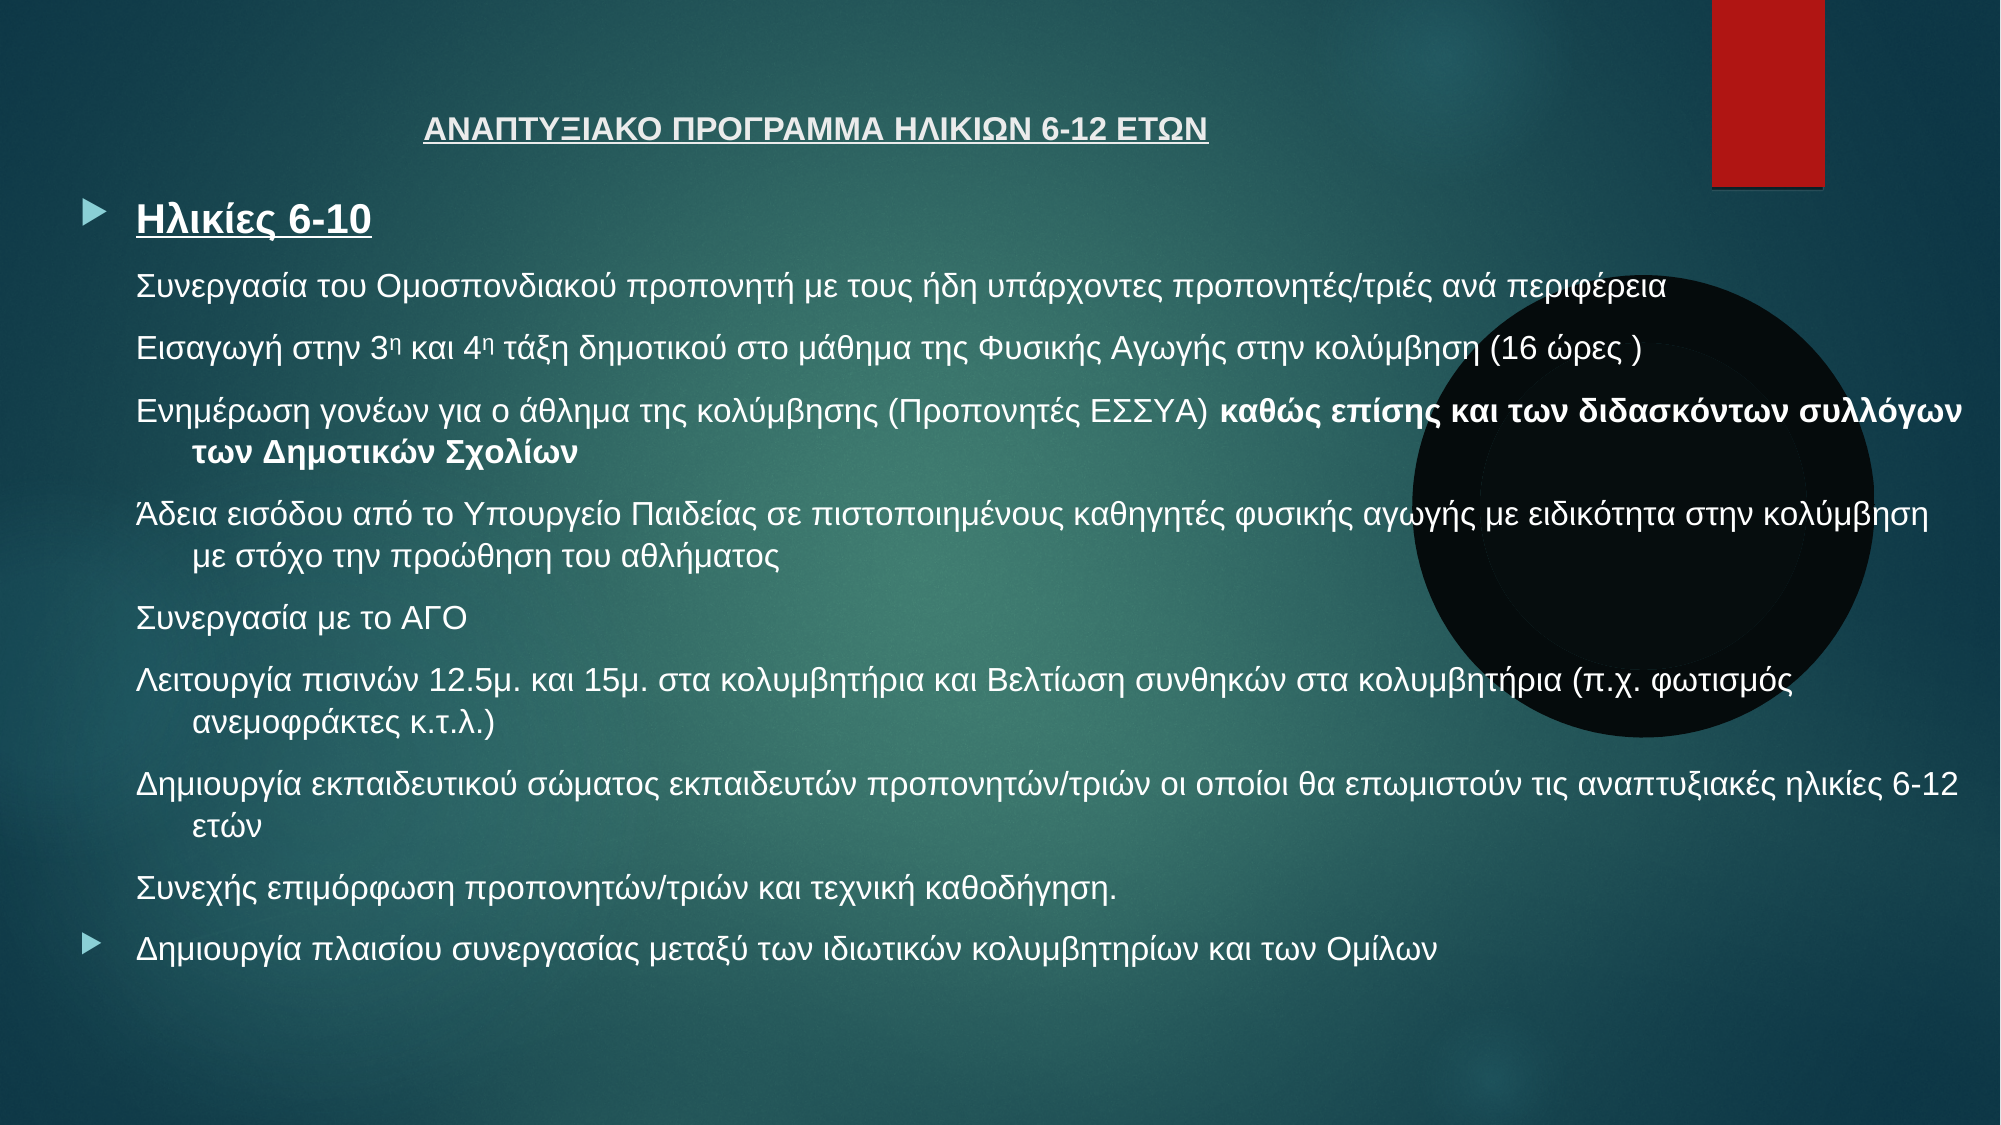

# ΑΝΑΠΤΥΞΙΑΚΟ ΠΡΟΓΡΑΜΜΑ ΗΛΙΚΙΩΝ 6-12 ΕΤΩΝ
Ηλικίες 6-10
Συνεργασία του Ομοσπονδιακού προπονητή με τους ήδη υπάρχοντες προπονητές/τριές ανά περιφέρεια
Εισαγωγή στην 3η και 4η τάξη δημοτικού στο μάθημα της Φυσικής Αγωγής στην κολύμβηση (16 ώρες )
Ενημέρωση γονέων για ο άθλημα της κολύμβησης (Προπονητές ΕΣΣΥΑ) καθώς επίσης και των διδασκόντων συλλόγων των Δημοτικών Σχολίων
Άδεια εισόδου από το Υπουργείο Παιδείας σε πιστοποιημένους καθηγητές φυσικής αγωγής με ειδικότητα στην κολύμβηση με στόχο την προώθηση του αθλήματος
Συνεργασία με το ΑΓΟ
Λειτουργία πισινών 12.5μ. και 15μ. στα κολυμβητήρια και Βελτίωση συνθηκών στα κολυμβητήρια (π.χ. φωτισμός ανεμοφράκτες κ.τ.λ.)
Δημιουργία εκπαιδευτικού σώματος εκπαιδευτών προπονητών/τριών οι οποίοι θα επωμιστούν τις αναπτυξιακές ηλικίες 6-12 ετών
Συνεχής επιμόρφωση προπονητών/τριών και τεχνική καθοδήγηση.
Δημιουργία πλαισίου συνεργασίας μεταξύ των ιδιωτικών κολυμβητηρίων και των Ομίλων